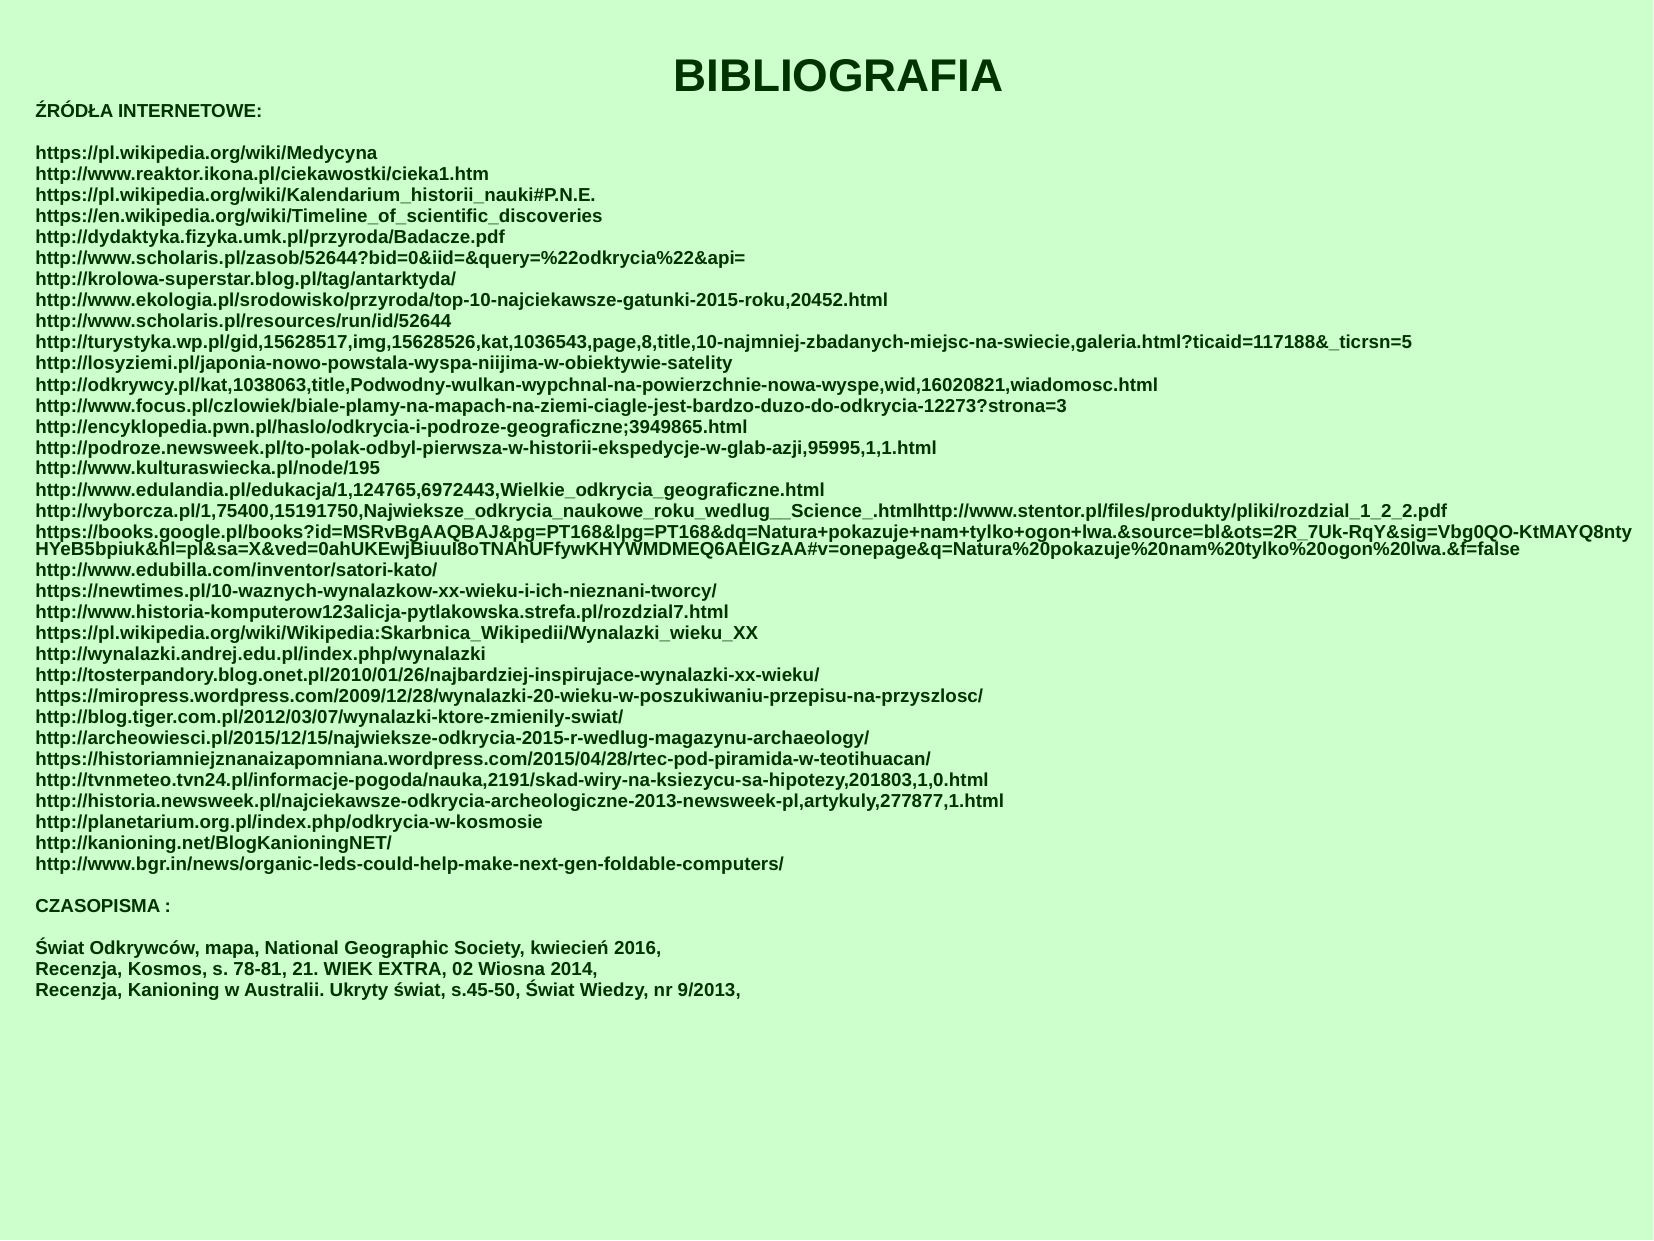

# BIBLIOGRAFIA
ŹRÓDŁA INTERNETOWE:
https://pl.wikipedia.org/wiki/Medycyna
http://www.reaktor.ikona.pl/ciekawostki/cieka1.htm
https://pl.wikipedia.org/wiki/Kalendarium_historii_nauki#P.N.E.
https://en.wikipedia.org/wiki/Timeline_of_scientific_discoveries
http://dydaktyka.fizyka.umk.pl/przyroda/Badacze.pdf
http://www.scholaris.pl/zasob/52644?bid=0&iid=&query=%22odkrycia%22&api=
http://krolowa-superstar.blog.pl/tag/antarktyda/
http://www.ekologia.pl/srodowisko/przyroda/top-10-najciekawsze-gatunki-2015-roku,20452.html
http://www.scholaris.pl/resources/run/id/52644
http://turystyka.wp.pl/gid,15628517,img,15628526,kat,1036543,page,8,title,10-najmniej-zbadanych-miejsc-na-swiecie,galeria.html?ticaid=117188&_ticrsn=5
http://losyziemi.pl/japonia-nowo-powstala-wyspa-niijima-w-obiektywie-satelity
http://odkrywcy.pl/kat,1038063,title,Podwodny-wulkan-wypchnal-na-powierzchnie-nowa-wyspe,wid,16020821,wiadomosc.html
http://www.focus.pl/czlowiek/biale-plamy-na-mapach-na-ziemi-ciagle-jest-bardzo-duzo-do-odkrycia-12273?strona=3
http://encyklopedia.pwn.pl/haslo/odkrycia-i-podroze-geograficzne;3949865.html
http://podroze.newsweek.pl/to-polak-odbyl-pierwsza-w-historii-ekspedycje-w-glab-azji,95995,1,1.html
http://www.kulturaswiecka.pl/node/195
http://www.edulandia.pl/edukacja/1,124765,6972443,Wielkie_odkrycia_geograficzne.html
http://wyborcza.pl/1,75400,15191750,Najwieksze_odkrycia_naukowe_roku_wedlug__Science_.htmlhttp://www.stentor.pl/files/produkty/pliki/rozdzial_1_2_2.pdf
https://books.google.pl/books?id=MSRvBgAAQBAJ&pg=PT168&lpg=PT168&dq=Natura+pokazuje+nam+tylko+ogon+lwa.&source=bl&ots=2R_7Uk-RqY&sig=Vbg0QO-KtMAYQ8ntyHYeB5bpiuk&hl=pl&sa=X&ved=0ahUKEwjBiuuI8oTNAhUFfywKHYWMDMEQ6AEIGzAA#v=onepage&q=Natura%20pokazuje%20nam%20tylko%20ogon%20lwa.&f=false
http://www.edubilla.com/inventor/satori-kato/
https://newtimes.pl/10-waznych-wynalazkow-xx-wieku-i-ich-nieznani-tworcy/
http://www.historia-komputerow123alicja-pytlakowska.strefa.pl/rozdzial7.html
https://pl.wikipedia.org/wiki/Wikipedia:Skarbnica_Wikipedii/Wynalazki_wieku_XX
http://wynalazki.andrej.edu.pl/index.php/wynalazki
http://tosterpandory.blog.onet.pl/2010/01/26/najbardziej-inspirujace-wynalazki-xx-wieku/
https://miropress.wordpress.com/2009/12/28/wynalazki-20-wieku-w-poszukiwaniu-przepisu-na-przyszlosc/
http://blog.tiger.com.pl/2012/03/07/wynalazki-ktore-zmienily-swiat/
http://archeowiesci.pl/2015/12/15/najwieksze-odkrycia-2015-r-wedlug-magazynu-archaeology/
https://historiamniejznanaizapomniana.wordpress.com/2015/04/28/rtec-pod-piramida-w-teotihuacan/
http://tvnmeteo.tvn24.pl/informacje-pogoda/nauka,2191/skad-wiry-na-ksiezycu-sa-hipotezy,201803,1,0.html
http://historia.newsweek.pl/najciekawsze-odkrycia-archeologiczne-2013-newsweek-pl,artykuly,277877,1.html
http://planetarium.org.pl/index.php/odkrycia-w-kosmosie
http://kanioning.net/BlogKanioningNET/
http://www.bgr.in/news/organic-leds-could-help-make-next-gen-foldable-computers/
CZASOPISMA :
Świat Odkrywców, mapa, National Geographic Society, kwiecień 2016,
Recenzja, Kosmos, s. 78-81, 21. WIEK EXTRA, 02 Wiosna 2014,
Recenzja, Kanioning w Australii. Ukryty świat, s.45-50, Świat Wiedzy, nr 9/2013,